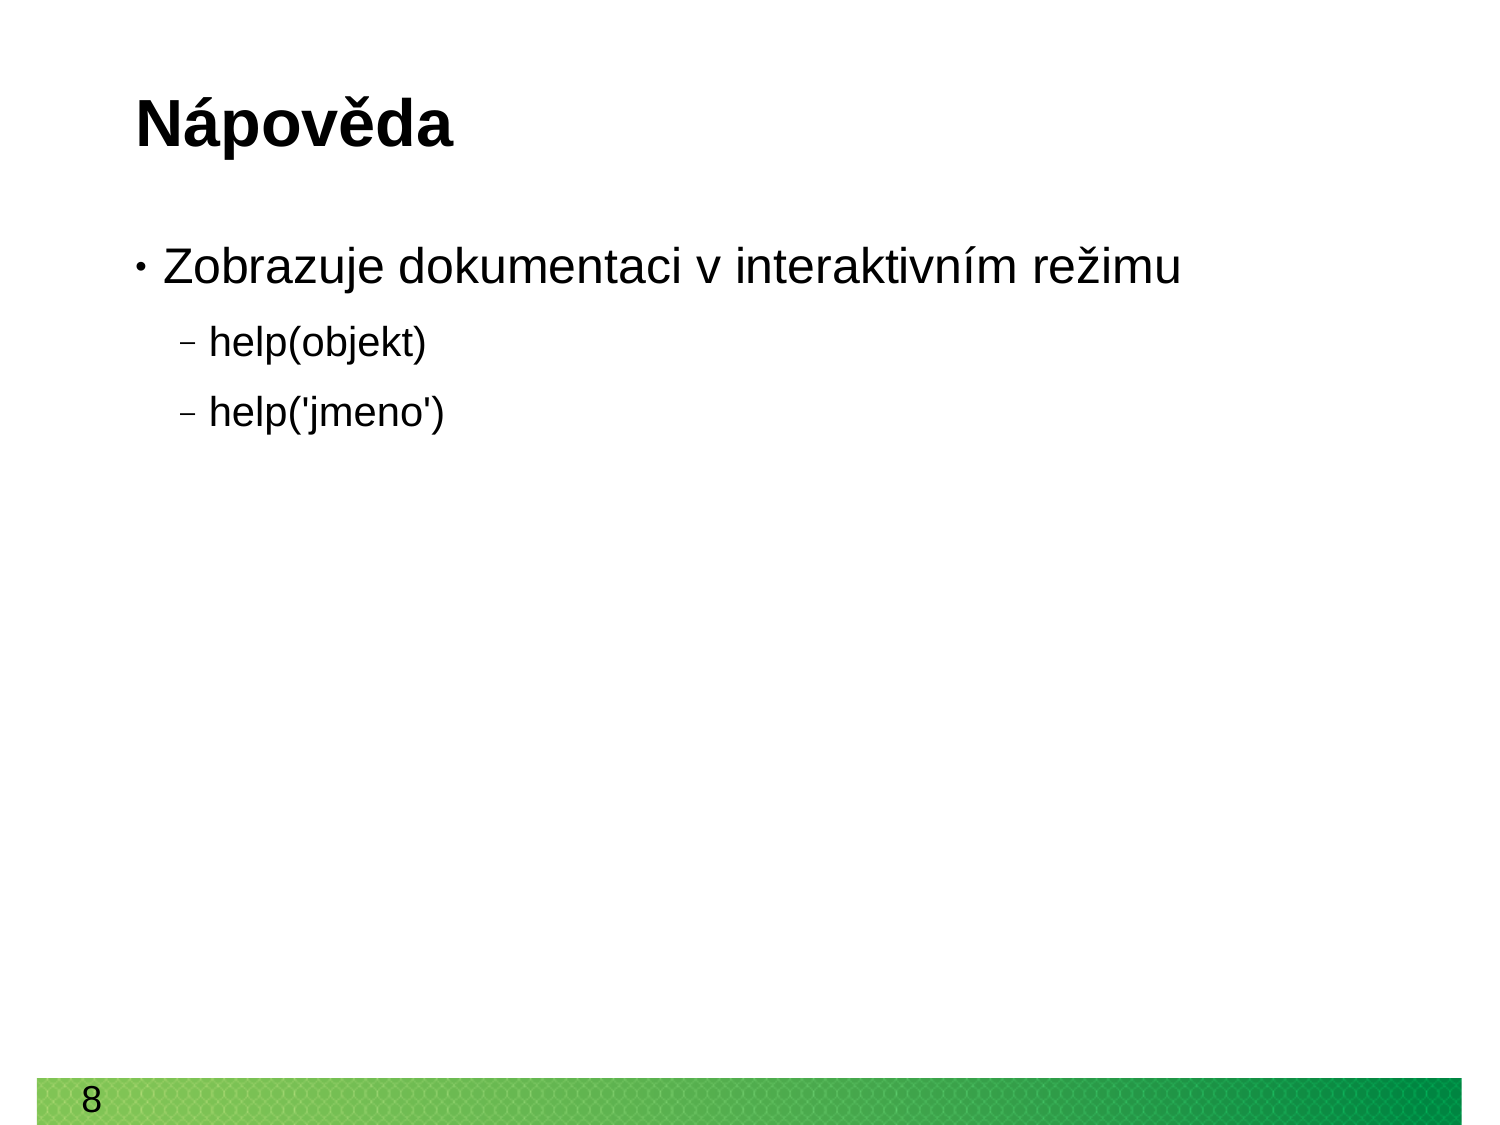

# Nápověda
Zobrazuje dokumentaci v interaktivním režimu
help(objekt)
help('jmeno')